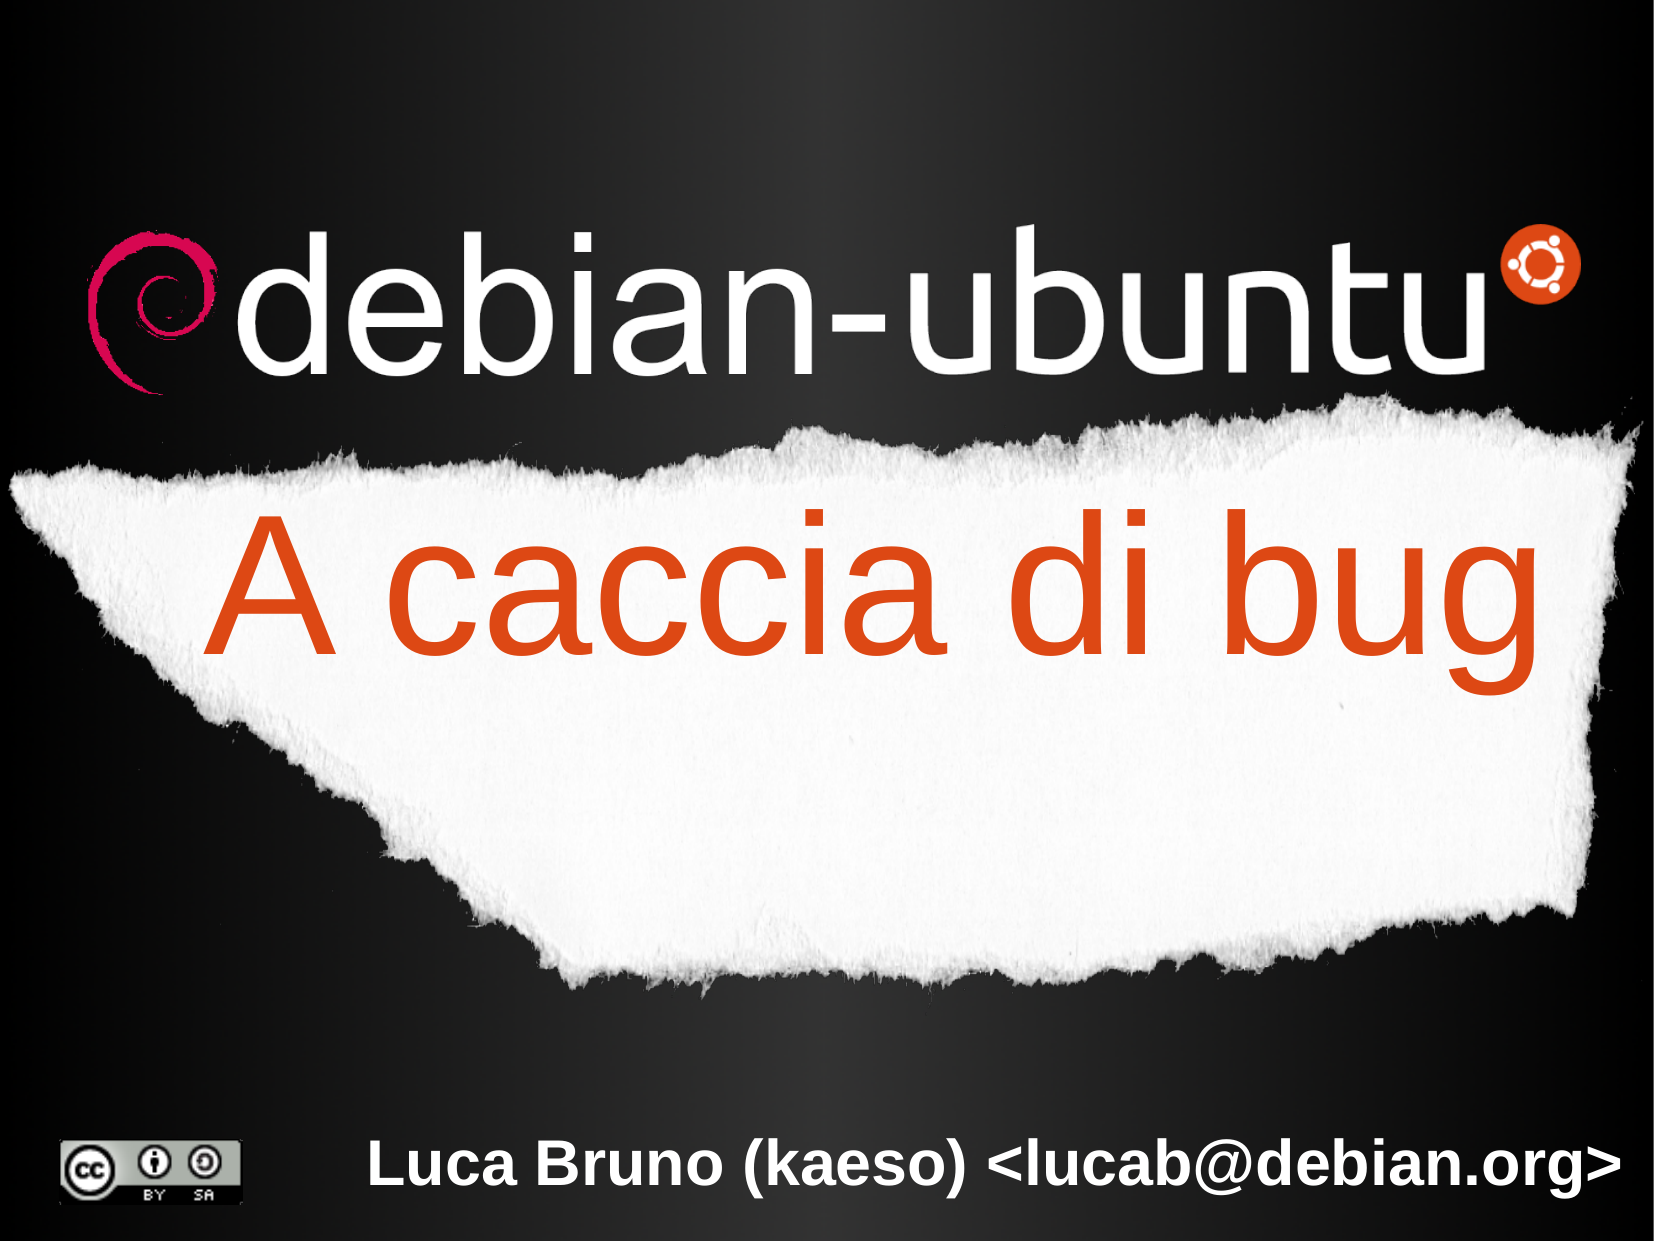

A caccia di bug
Luca Bruno (kaeso) <lucab@debian.org>